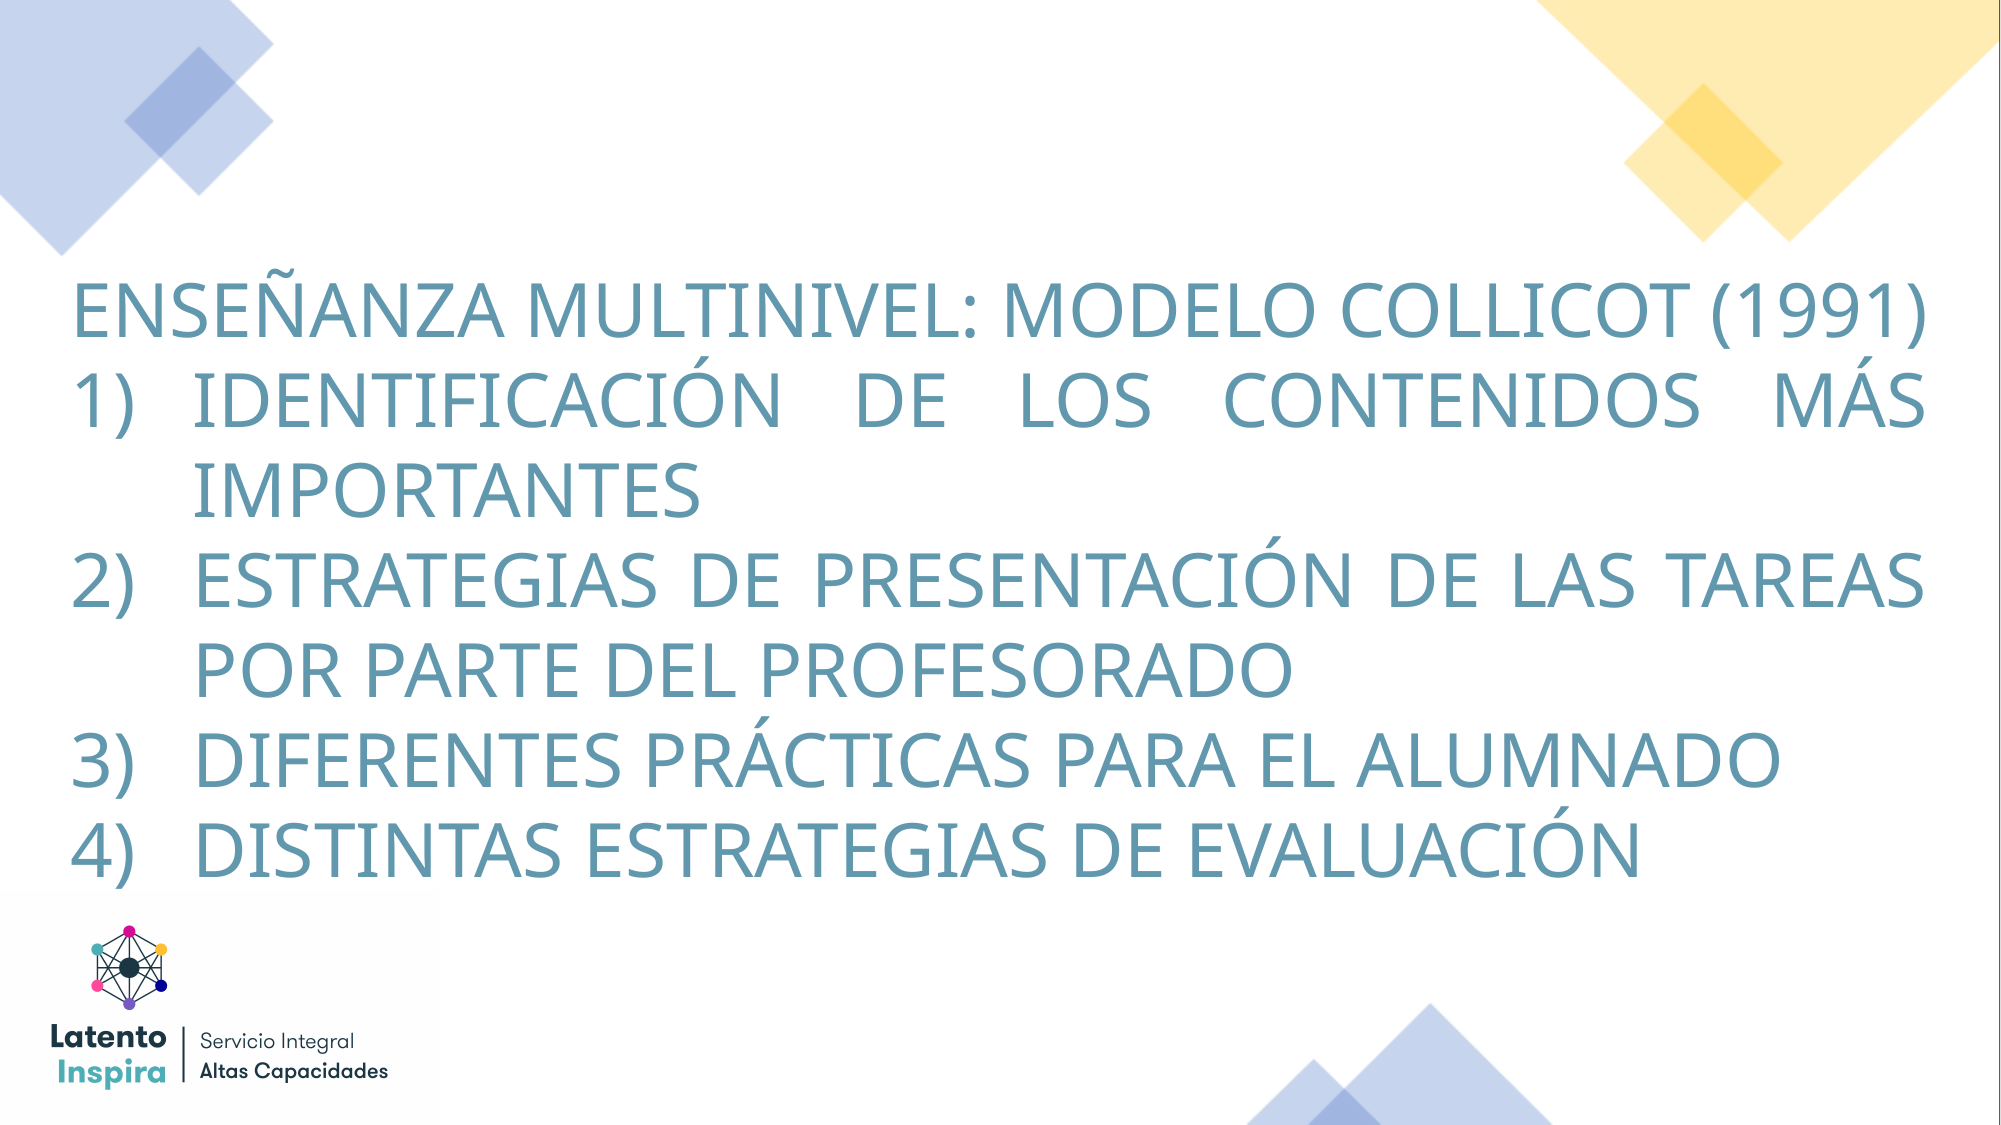

ENSEÑANZA MULTINIVEL: MODELO COLLICOT (1991)
IDENTIFICACIÓN DE LOS CONTENIDOS MÁS IMPORTANTES
ESTRATEGIAS DE PRESENTACIÓN DE LAS TAREAS POR PARTE DEL PROFESORADO
DIFERENTES PRÁCTICAS PARA EL ALUMNADO
DISTINTAS ESTRATEGIAS DE EVALUACIÓN